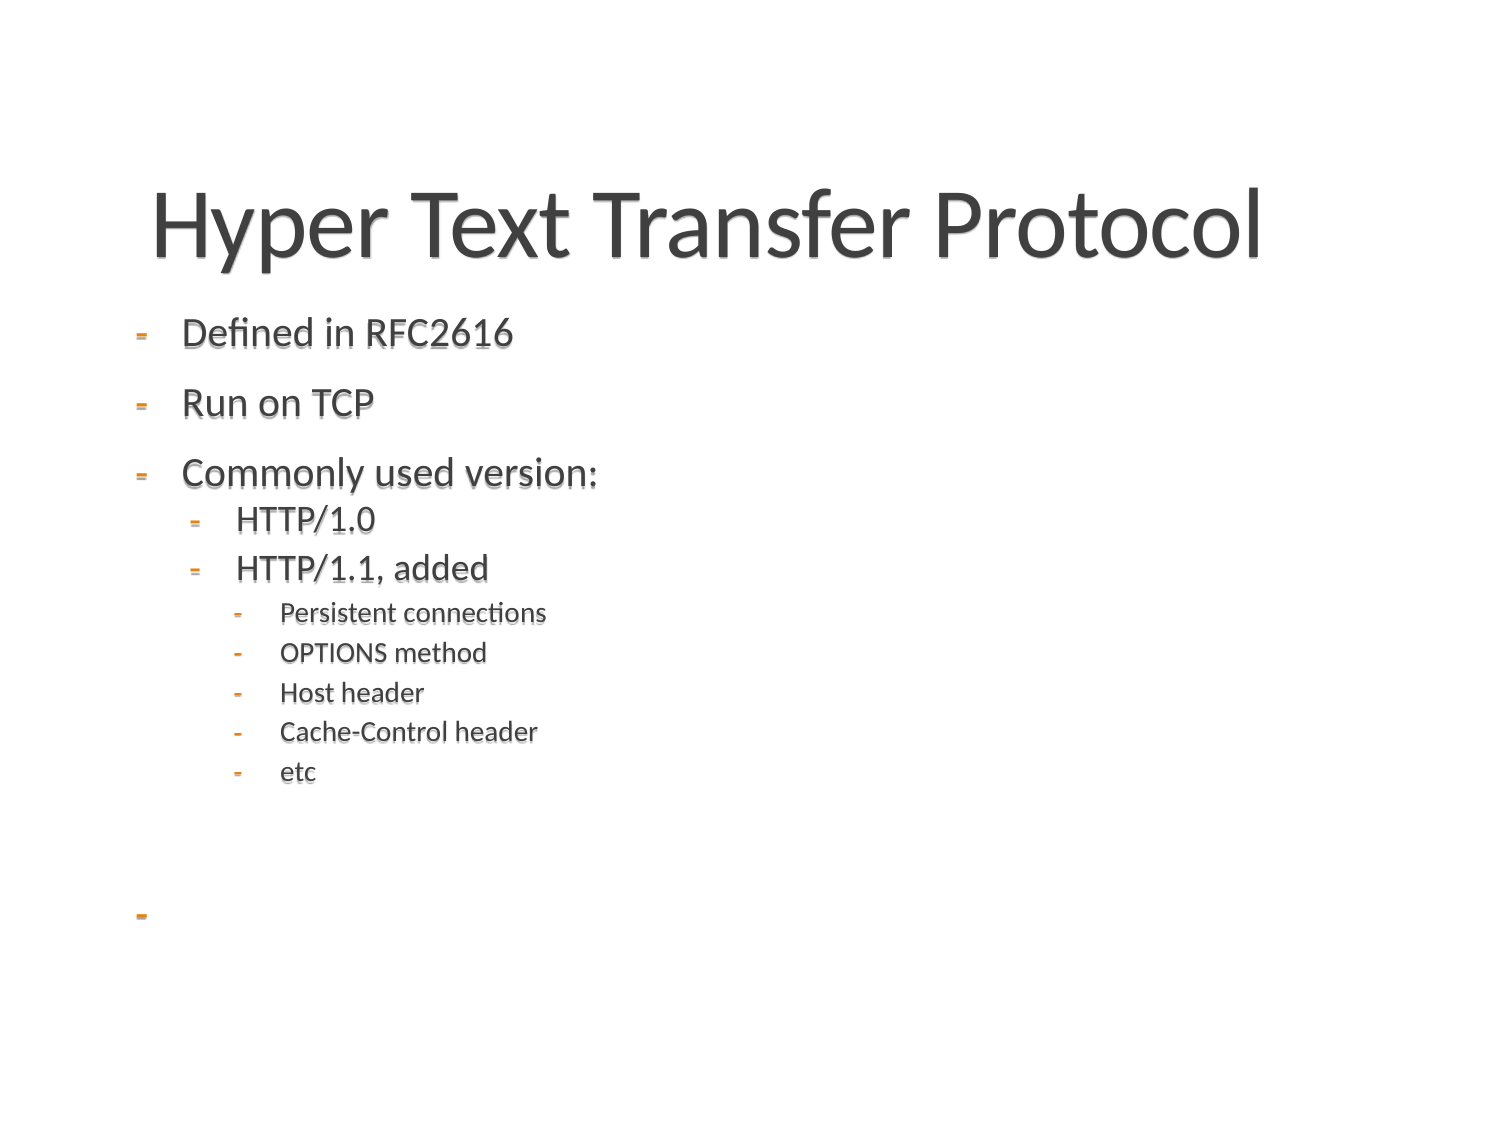

# Hyper Text Transfer Protocol
Defined in RFC2616
Run on TCP
Commonly used version:
HTTP/1.0
HTTP/1.1, added
Persistent connections
OPTIONS method
Host header
Cache-Control header
etc
Copyright © Ricci IEONG for UST training 2024
8